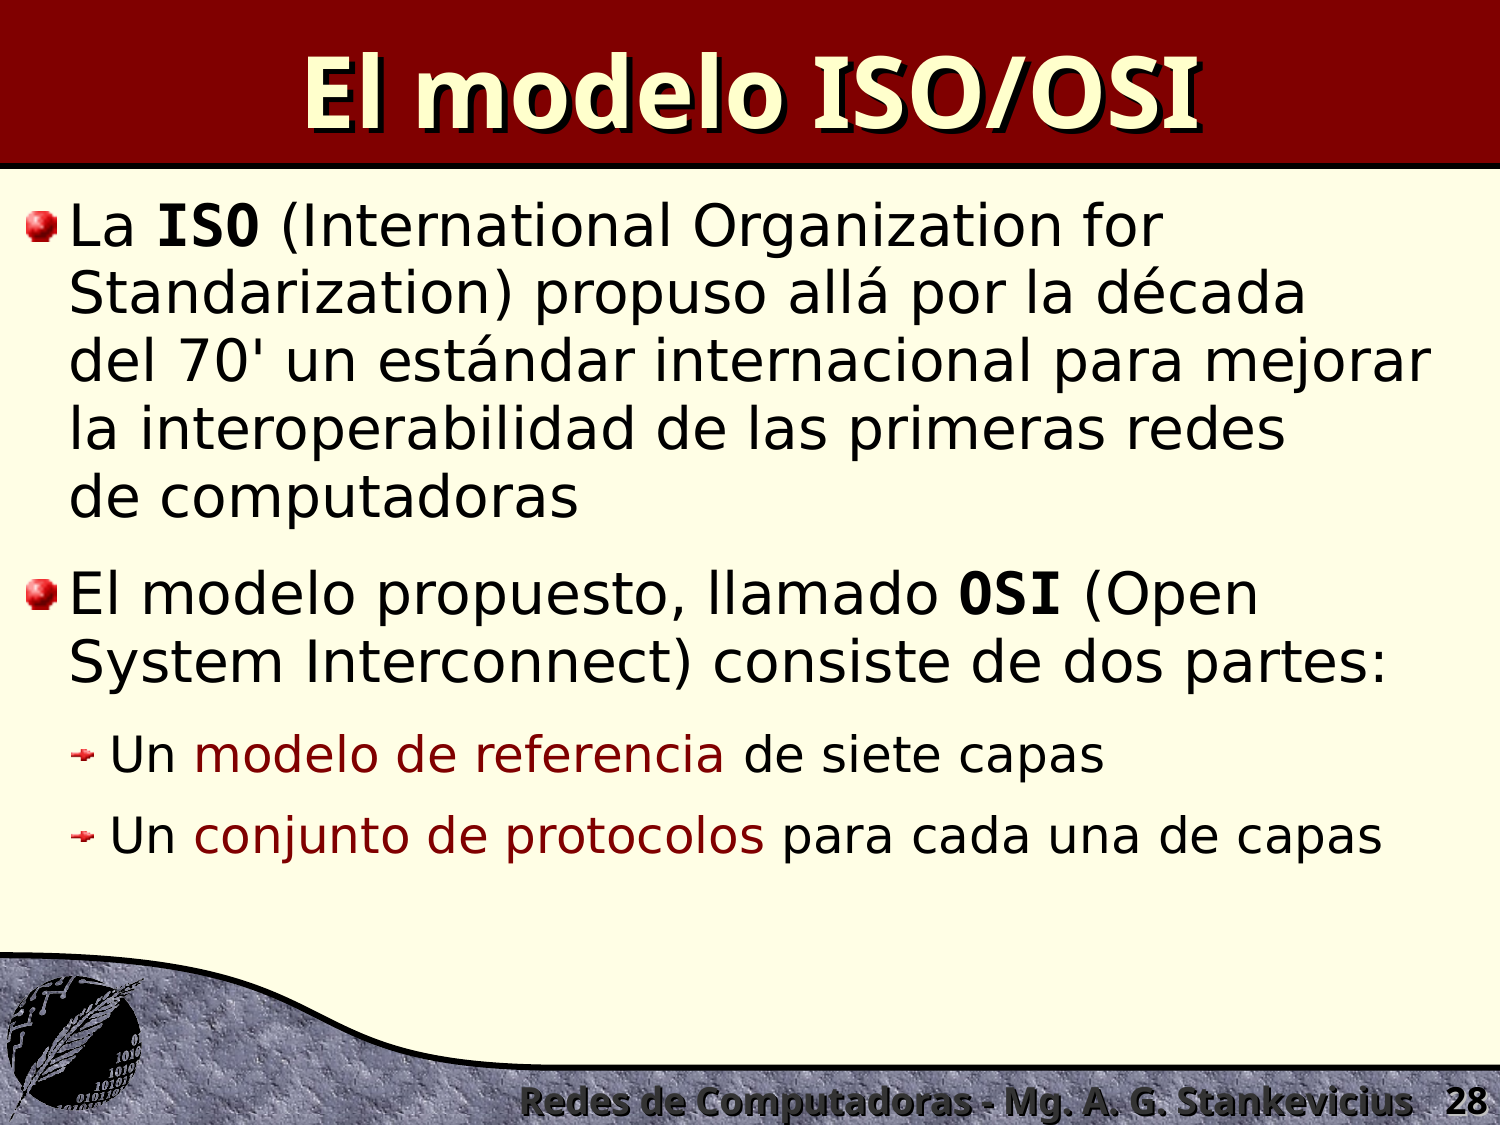

# El modelo ISO/OSI
La ISO (International Organization for Standarization) propuso allá por la década
del 70' un estándar internacional para mejorar la interoperabilidad de las primeras redes
de computadoras
El modelo propuesto, llamado OSI (Open System Interconnect) consiste de dos partes:
Un modelo de referencia de siete capas
Un conjunto de protocolos para cada una de capas
28